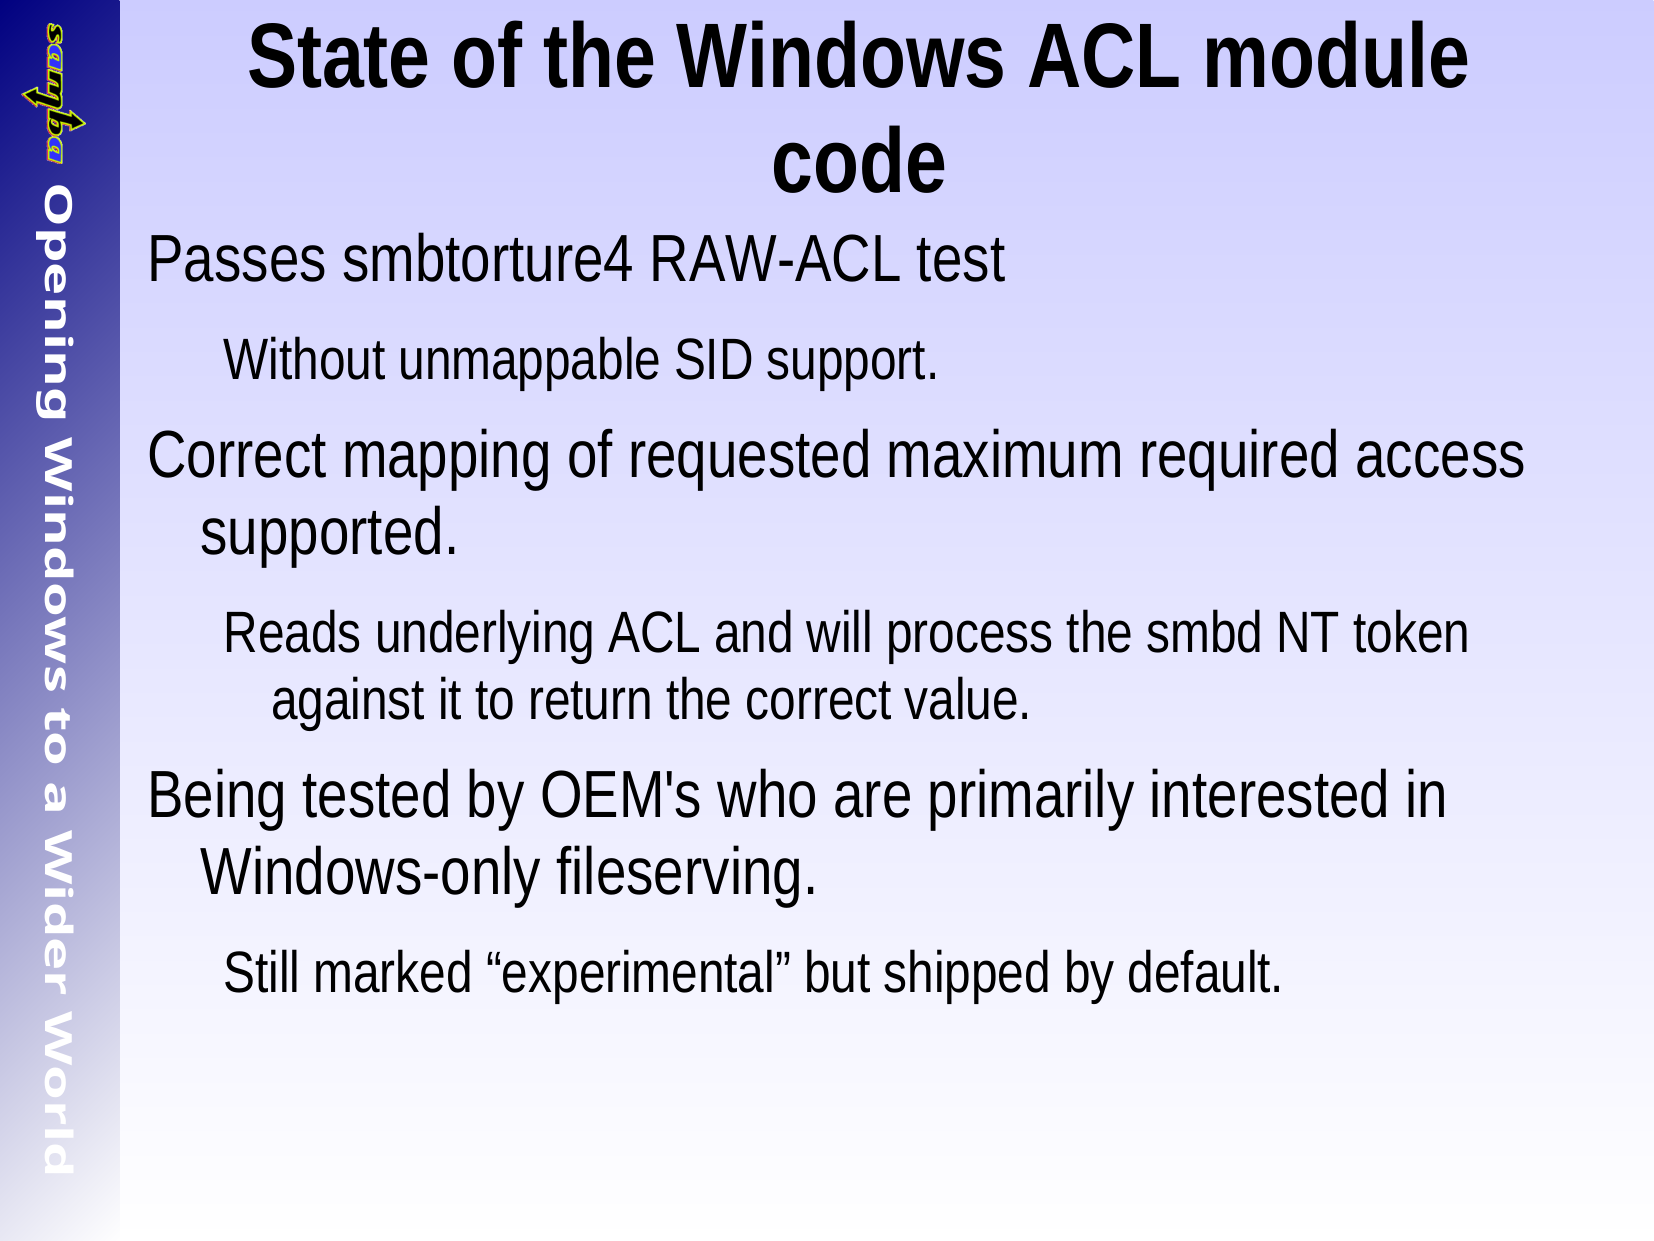

# State of the Windows ACL module code
Passes smbtorture4 RAW-ACL test
Without unmappable SID support.
Correct mapping of requested maximum required access supported.
Reads underlying ACL and will process the smbd NT token against it to return the correct value.
Being tested by OEM's who are primarily interested in Windows-only fileserving.
Still marked “experimental” but shipped by default.